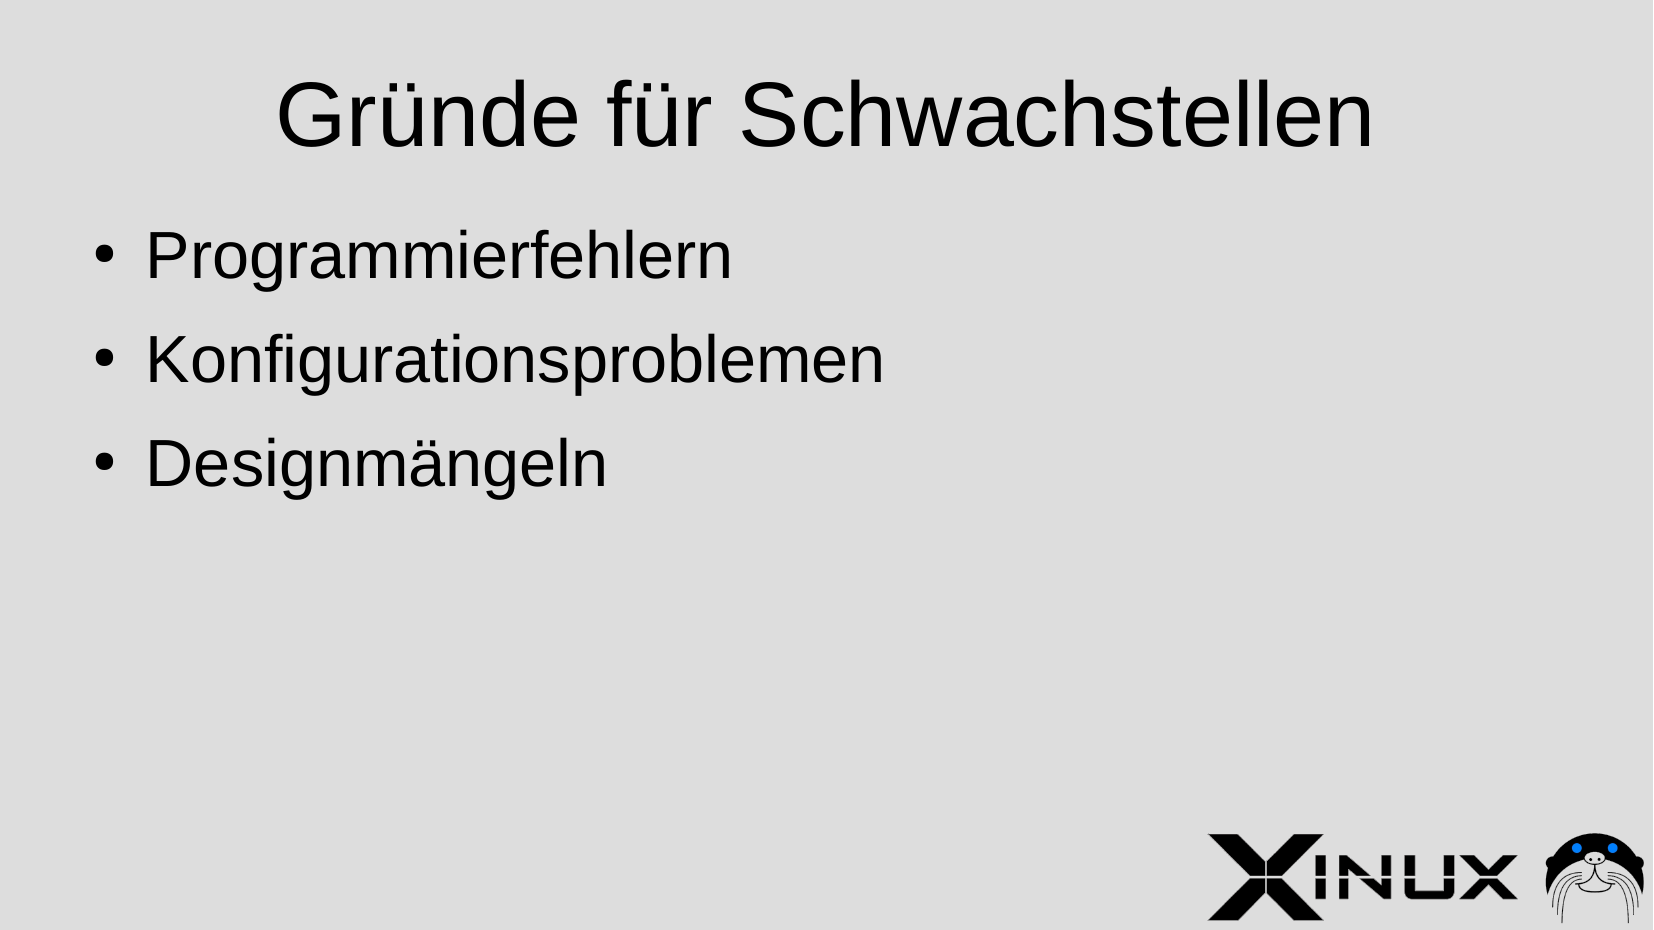

# Gründe für Schwachstellen
Programmierfehlern
Konfigurationsproblemen
Designmängeln